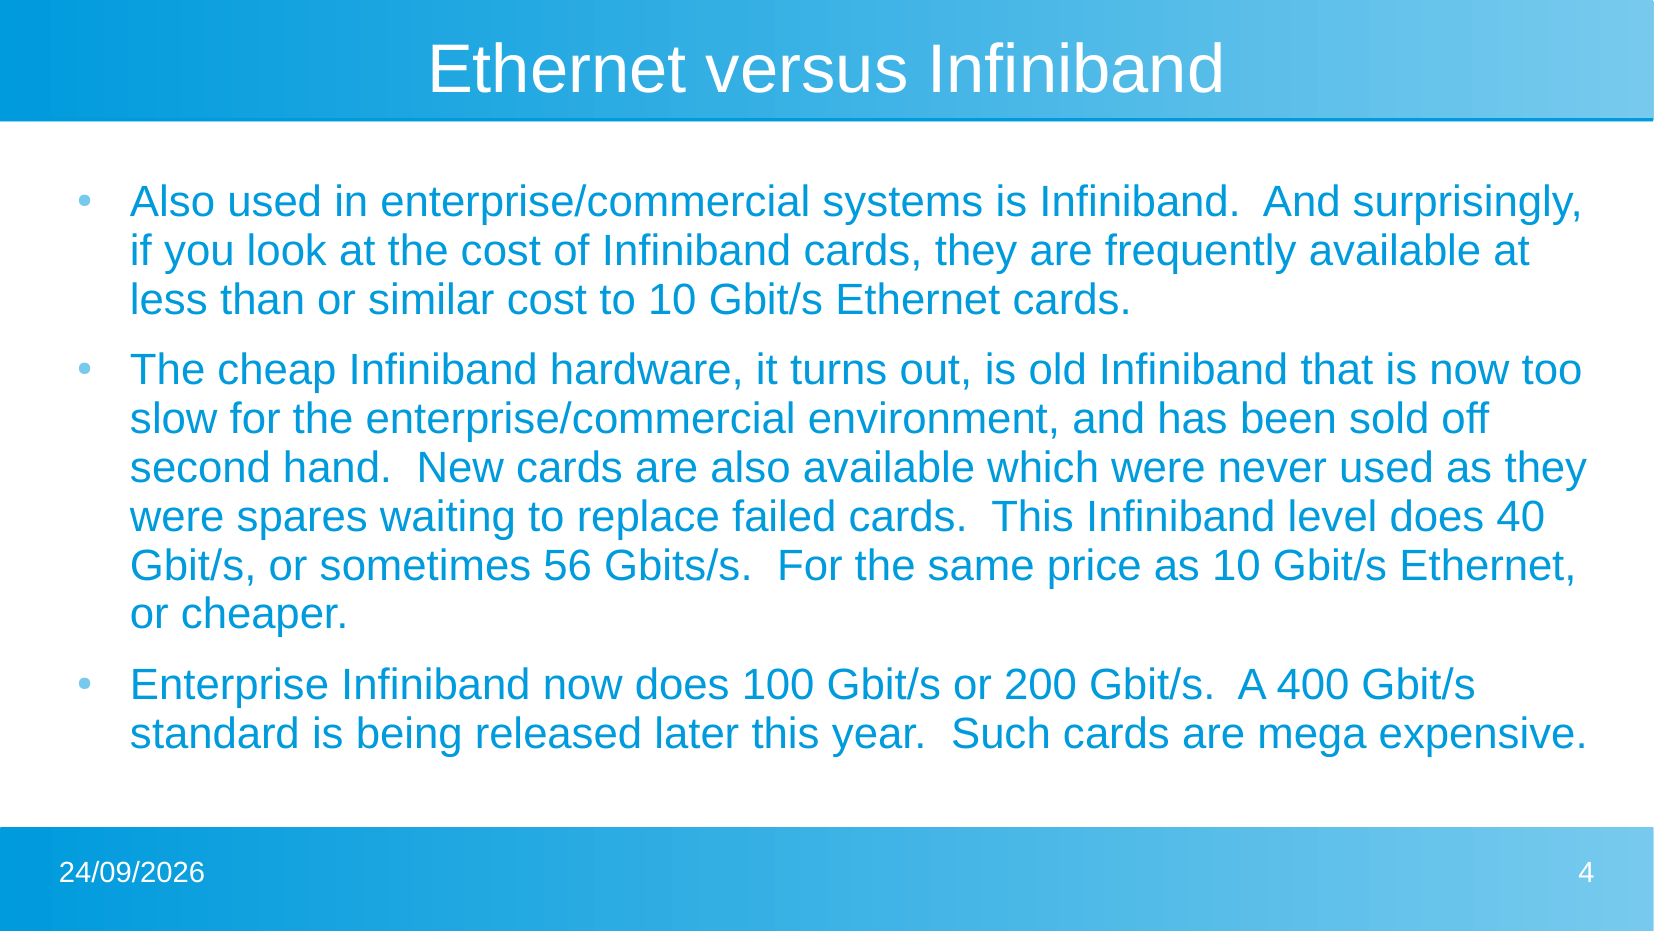

# Ethernet versus Infiniband
Also used in enterprise/commercial systems is Infiniband. And surprisingly, if you look at the cost of Infiniband cards, they are frequently available at less than or similar cost to 10 Gbit/s Ethernet cards.
The cheap Infiniband hardware, it turns out, is old Infiniband that is now too slow for the enterprise/commercial environment, and has been sold off second hand. New cards are also available which were never used as they were spares waiting to replace failed cards. This Infiniband level does 40 Gbit/s, or sometimes 56 Gbits/s. For the same price as 10 Gbit/s Ethernet, or cheaper.
Enterprise Infiniband now does 100 Gbit/s or 200 Gbit/s. A 400 Gbit/s standard is being released later this year. Such cards are mega expensive.
4